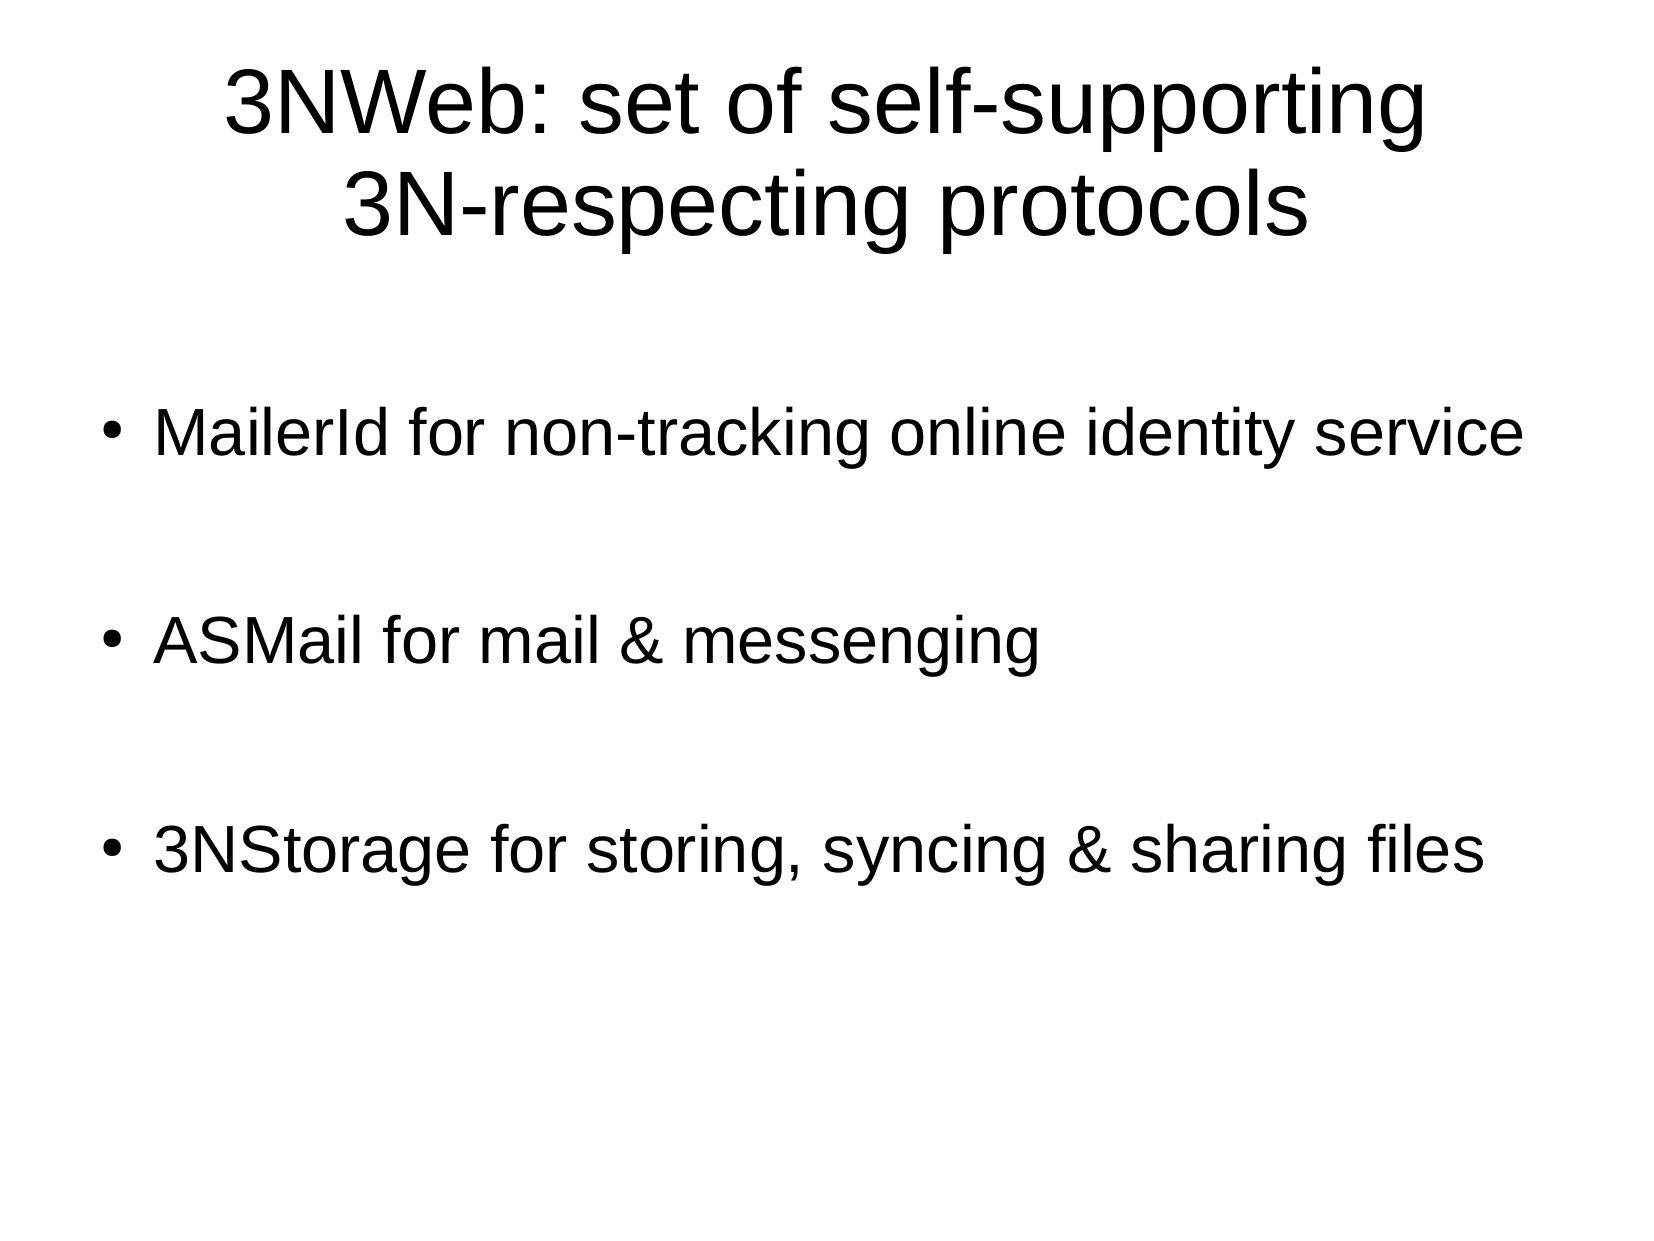

# 3NWeb: set of self-supporting 3N-respecting protocols
MailerId for non-tracking online identity service
ASMail for mail & messenging
3NStorage for storing, syncing & sharing files